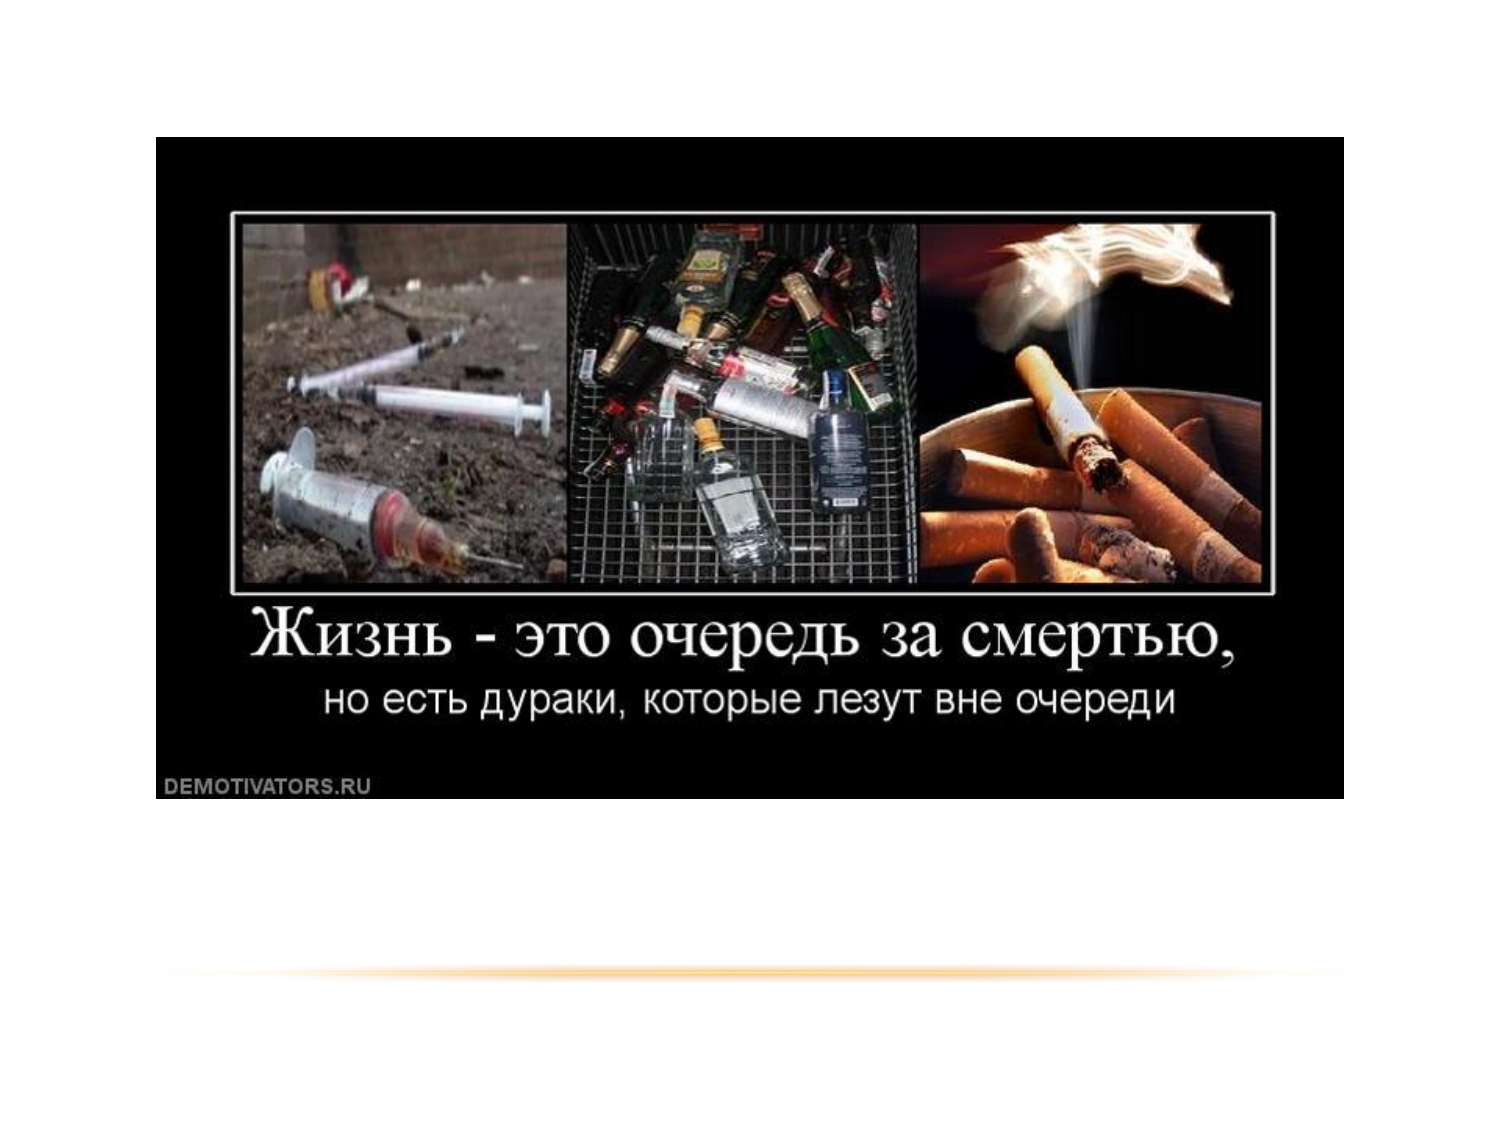

# Негативные факторы объединены в одну группу, но также и подразделяются на :